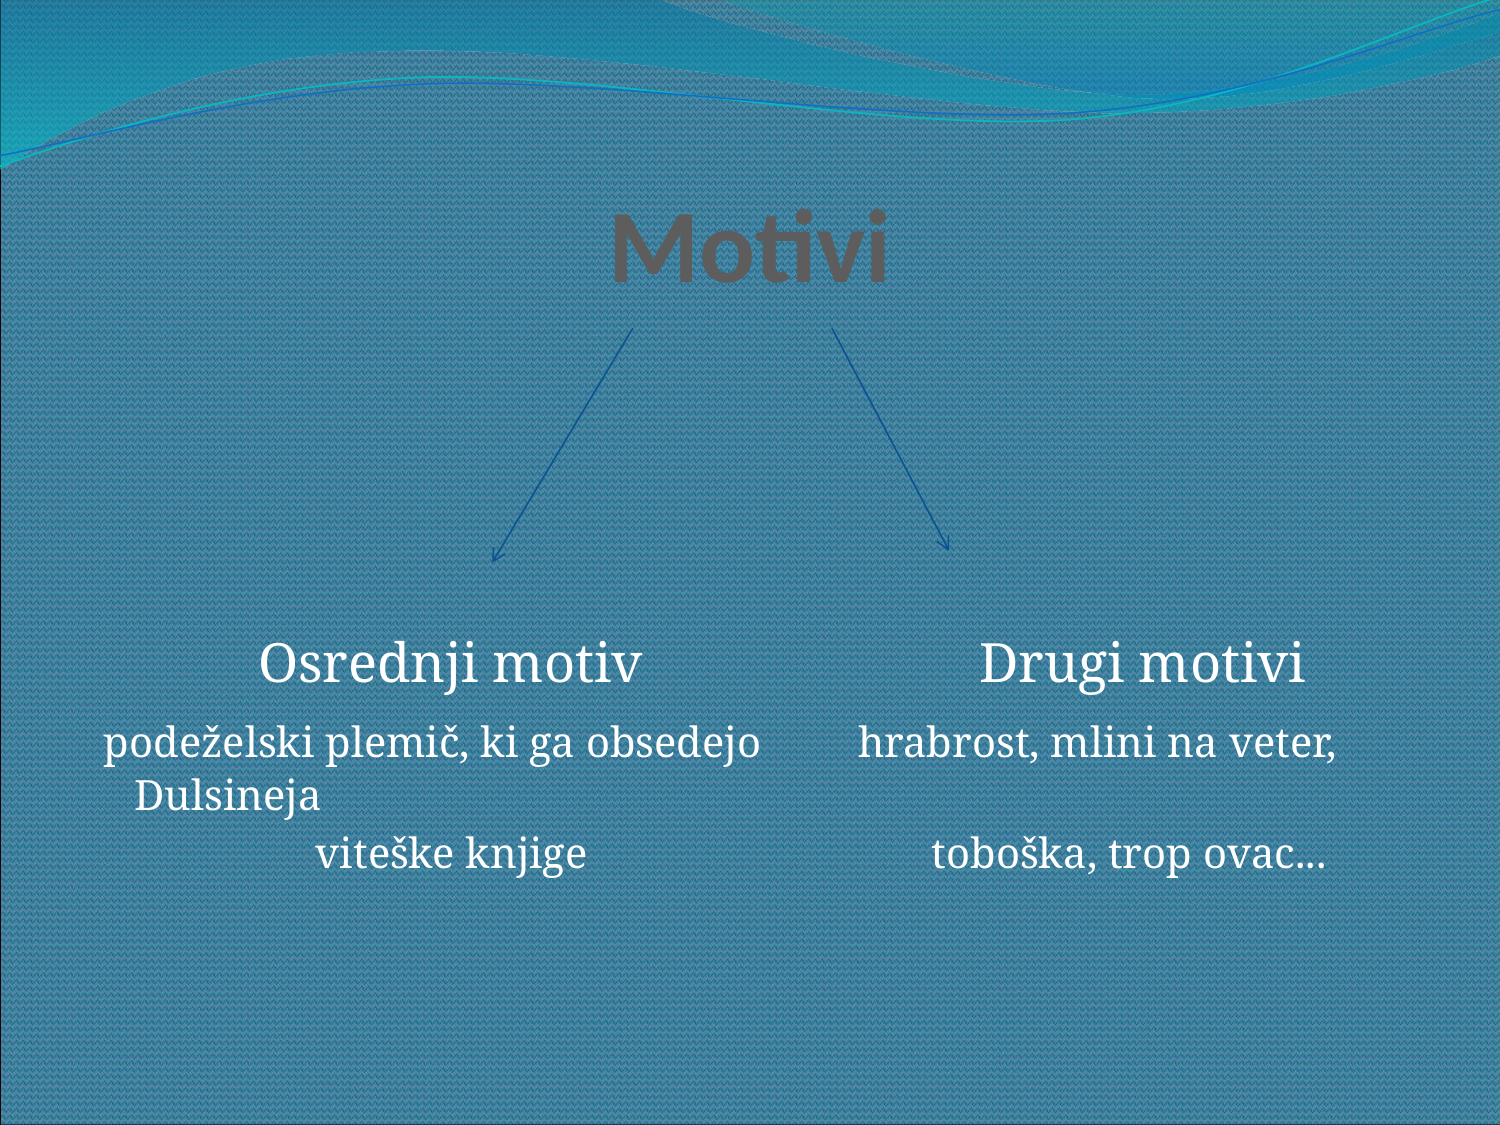

# Motivi
 Osrednji motiv Drugi motivi
 podeželski plemič, ki ga obsedejo hrabrost, mlini na veter, Dulsineja
 viteške knjige toboška, trop ovac...